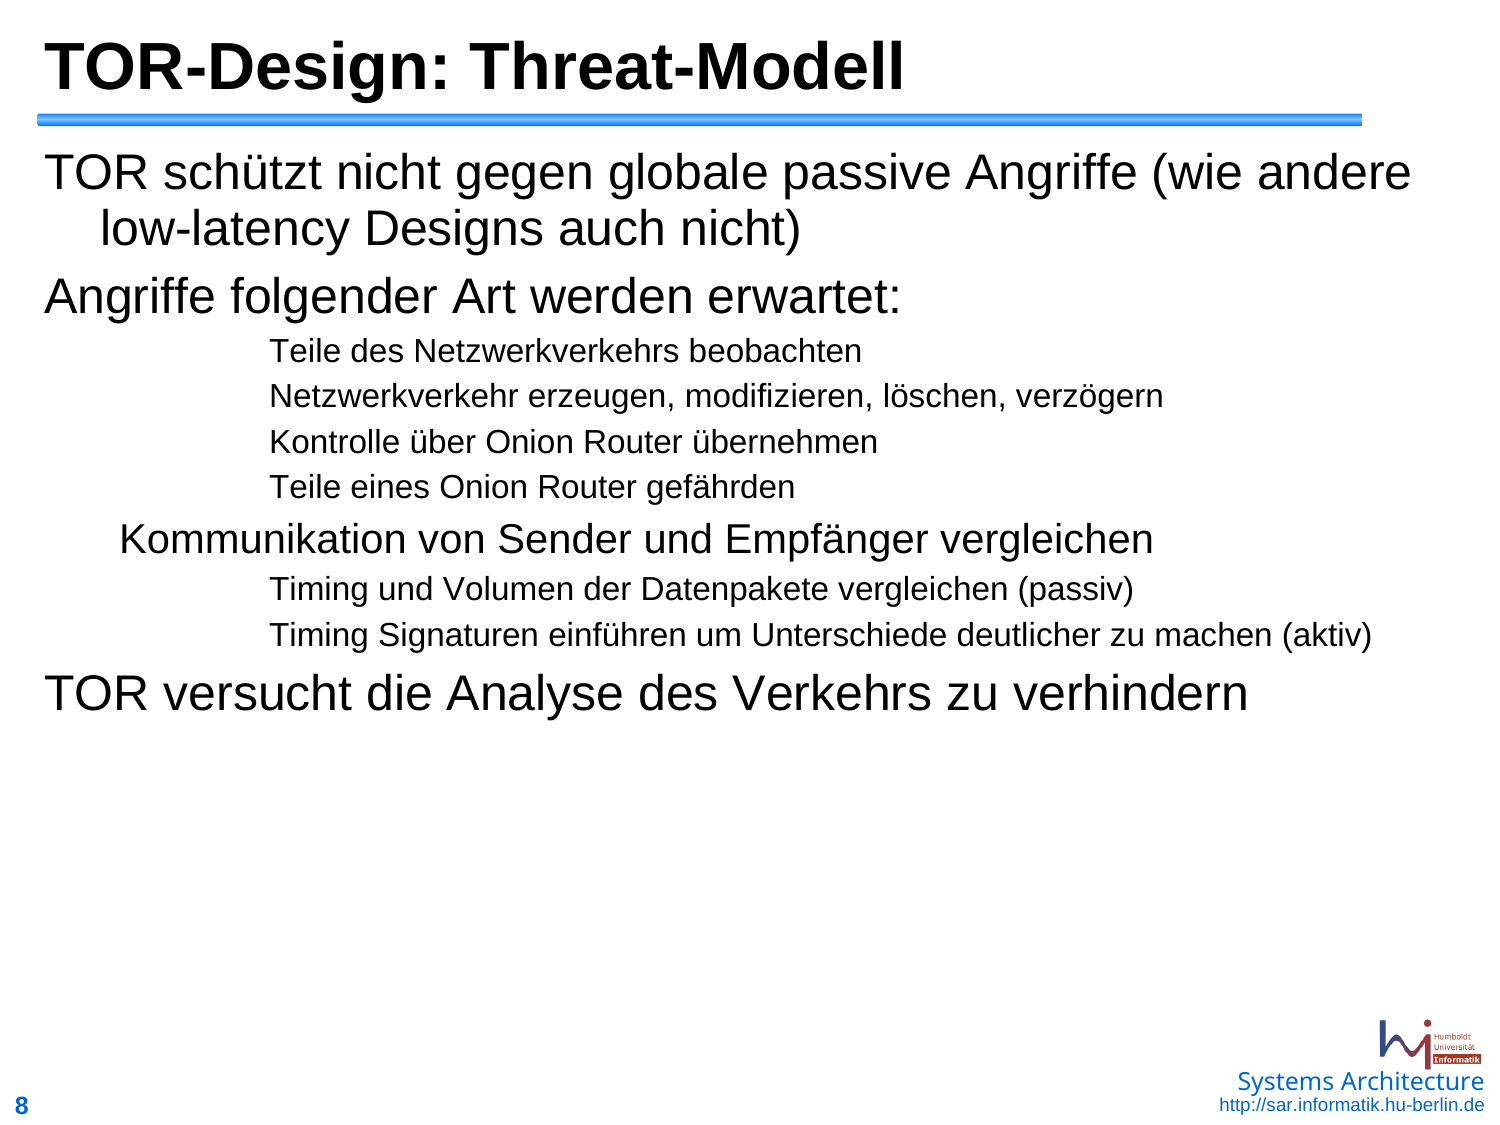

# TOR-Design: Threat-Modell
TOR schützt nicht gegen globale passive Angriffe (wie andere low-latency Designs auch nicht)
Angriffe folgender Art werden erwartet:
Teile des Netzwerkverkehrs beobachten
Netzwerkverkehr erzeugen, modifizieren, löschen, verzögern
Kontrolle über Onion Router übernehmen
Teile eines Onion Router gefährden
Kommunikation von Sender und Empfänger vergleichen
Timing und Volumen der Datenpakete vergleichen (passiv)
Timing Signaturen einführen um Unterschiede deutlicher zu machen (aktiv)
TOR versucht die Analyse des Verkehrs zu verhindern